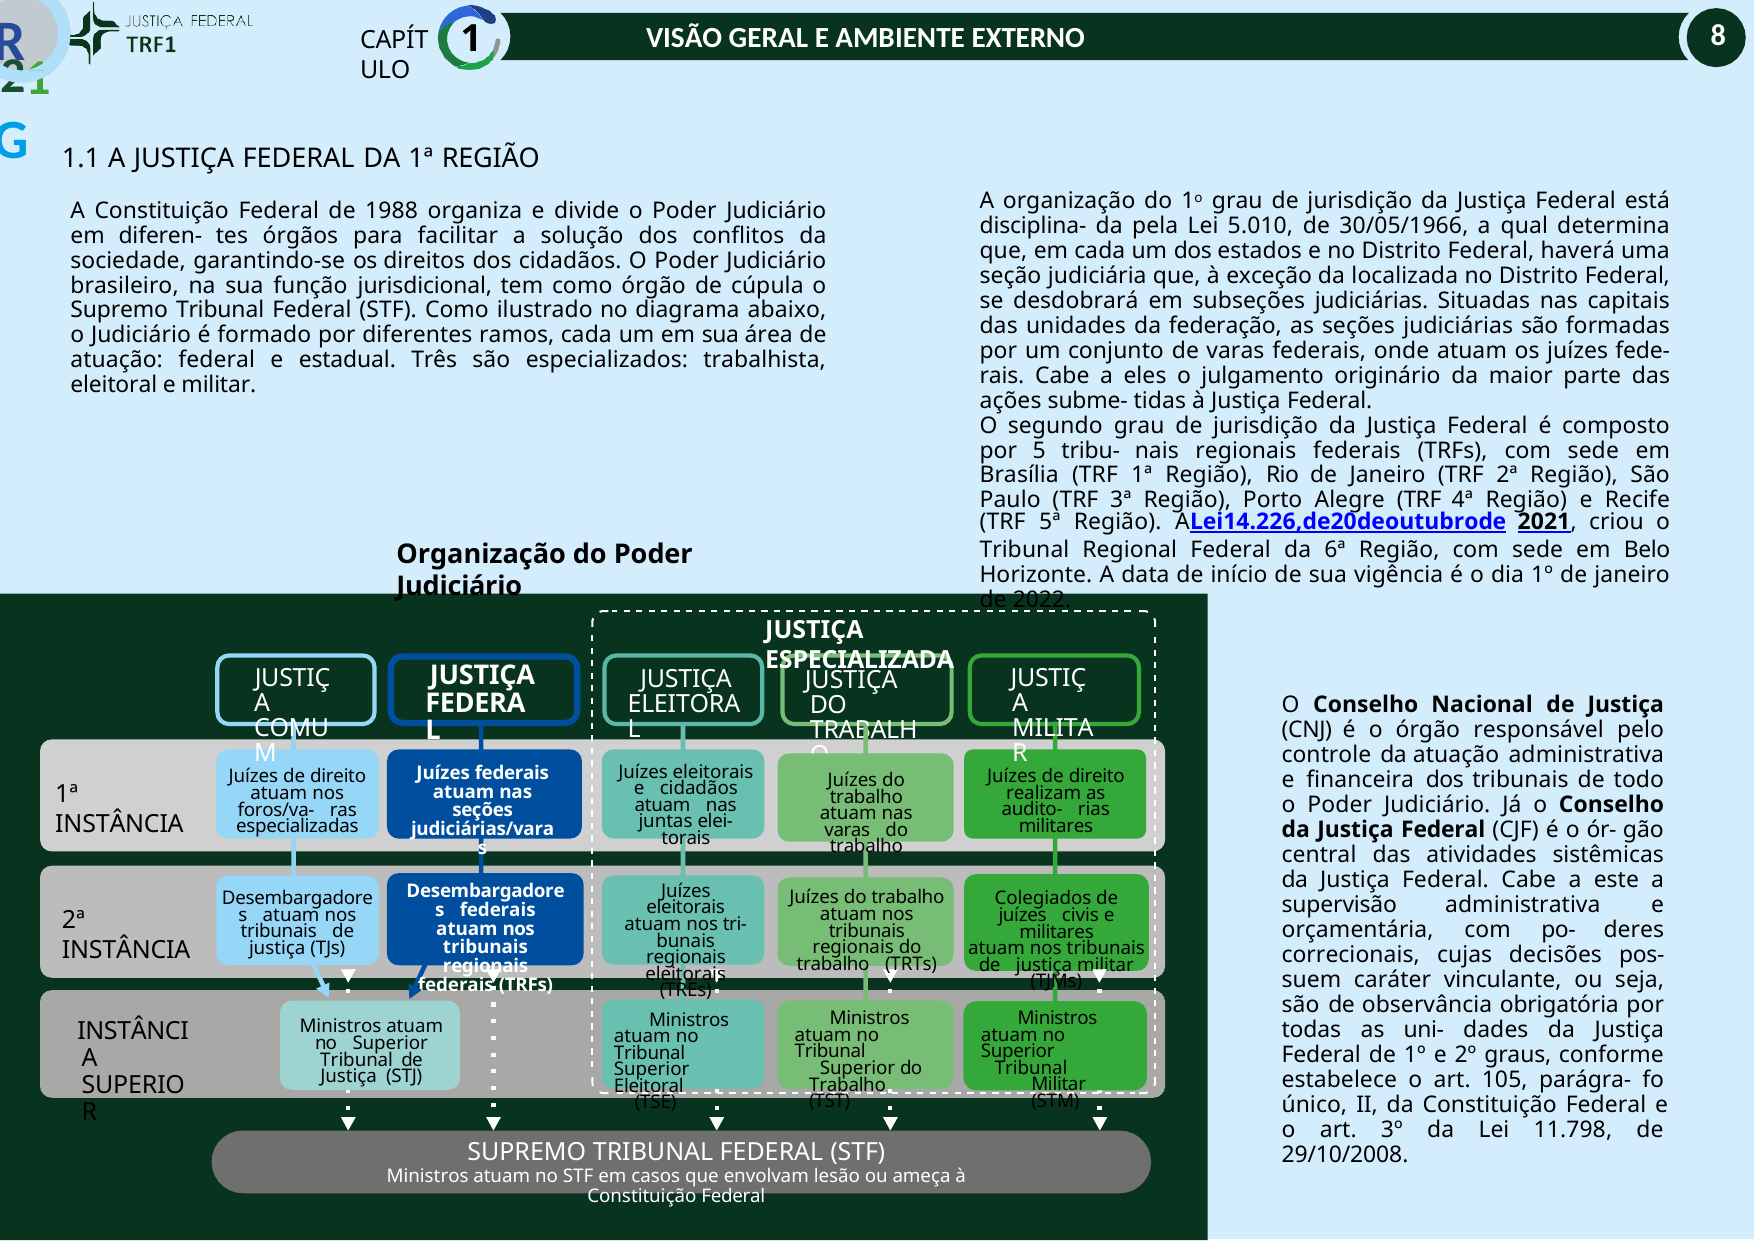

RG
1
8
21
VISÃO GERAL E AMBIENTE EXTERNO
CAPÍTULO
1.1 A JUSTIÇA FEDERAL DA 1ª REGIÃO
A Constituição Federal de 1988 organiza e divide o Poder Judiciário em diferen- tes órgãos para facilitar a solução dos conflitos da sociedade, garantindo-se os direitos dos cidadãos. O Poder Judiciário brasileiro, na sua função jurisdicional, tem como órgão de cúpula o Supremo Tribunal Federal (STF). Como ilustrado no diagrama abaixo, o Judiciário é formado por diferentes ramos, cada um em sua área de atuação: federal e estadual. Três são especializados: trabalhista, eleitoral e militar.
A organização do 1o grau de jurisdição da Justiça Federal está disciplina- da pela Lei 5.010, de 30/05/1966, a qual determina que, em cada um dos estados e no Distrito Federal, haverá uma seção judiciária que, à exceção da localizada no Distrito Federal, se desdobrará em subseções judiciárias. Situadas nas capitais das unidades da federação, as seções judiciárias são formadas por um conjunto de varas federais, onde atuam os juízes fede- rais. Cabe a eles o julgamento originário da maior parte das ações subme- tidas à Justiça Federal.
O segundo grau de jurisdição da Justiça Federal é composto por 5 tribu- nais regionais federais (TRFs), com sede em Brasília (TRF 1ª Região), Rio de Janeiro (TRF 2ª Região), São Paulo (TRF 3ª Região), Porto Alegre (TRF 4ª Região) e Recife (TRF 5ª Região). ALei14.226,de20deoutubrode 2021, criou o Tribunal Regional Federal da 6ª Região, com sede em Belo Horizonte. A data de início de sua vigência é o dia 1º de janeiro de 2022.
Organização do Poder Judiciário
JUSTIÇA ESPECIALIZADA
JUSTIÇA FEDERAL
JUSTIÇA COMUM
JUSTIÇA MILITAR
JUSTIÇA ELEITORAL
JUSTIÇA DO TRABALHO
O Conselho Nacional de Justiça (CNJ) é o órgão responsável pelo controle da atuação administrativa e financeira dos tribunais de todo o Poder Judiciário. Já o Conselho da Justiça Federal (CJF) é o ór- gão central das atividades sistêmicas da Justiça Federal. Cabe a este a supervisão administrativa e orçamentária, com po- deres correcionais, cujas decisões pos- suem caráter vinculante, ou seja, são de observância obrigatória por todas as uni- dades da Justiça Federal de 1º e 2º graus, conforme estabelece o art. 105, parágra- fo único, II, da Constituição Federal e o art. 3º da Lei 11.798, de 29/10/2008.
Juízes eleitorais e cidadãos atuam nas juntas elei- torais
Juízes federais atuam nas seções judiciárias/varas
Juízes de direito realizam as audito- rias militares
Juízes de direito atuam nos foros/va- ras especializadas
Juízes do trabalho atuam nas varas do trabalho
1ª INSTÂNCIA
Juízes eleitorais atuam nos tri- bunais regionais eleitorais (TREs)
Desembargadores federais atuam nos tribunais regionais federais (TRFs)
Juízes do trabalho atuam nos tribunais regionais do trabalho (TRTs)
Desembargadores atuam nos tribunais de justiça (TJs)
Colegiados de juízes civis e militares
atuam nos tribunais de justiça militar (TJMs)
2ª INSTÂNCIA
Ministros atuam no Superior
Tribunal Militar (STM)
Ministros atuam no Tribunal
Superior do Trabalho (TST)
Ministros atuam no Tribunal Superior Eleitoral
(TSE)
INSTÂNCIA SUPERIOR
Ministros atuam no Superior Tribunal de Justiça (STJ)
SUPREMO TRIBUNAL FEDERAL (STF)
Ministros atuam no STF em casos que envolvam lesão ou ameça à Constituição Federal